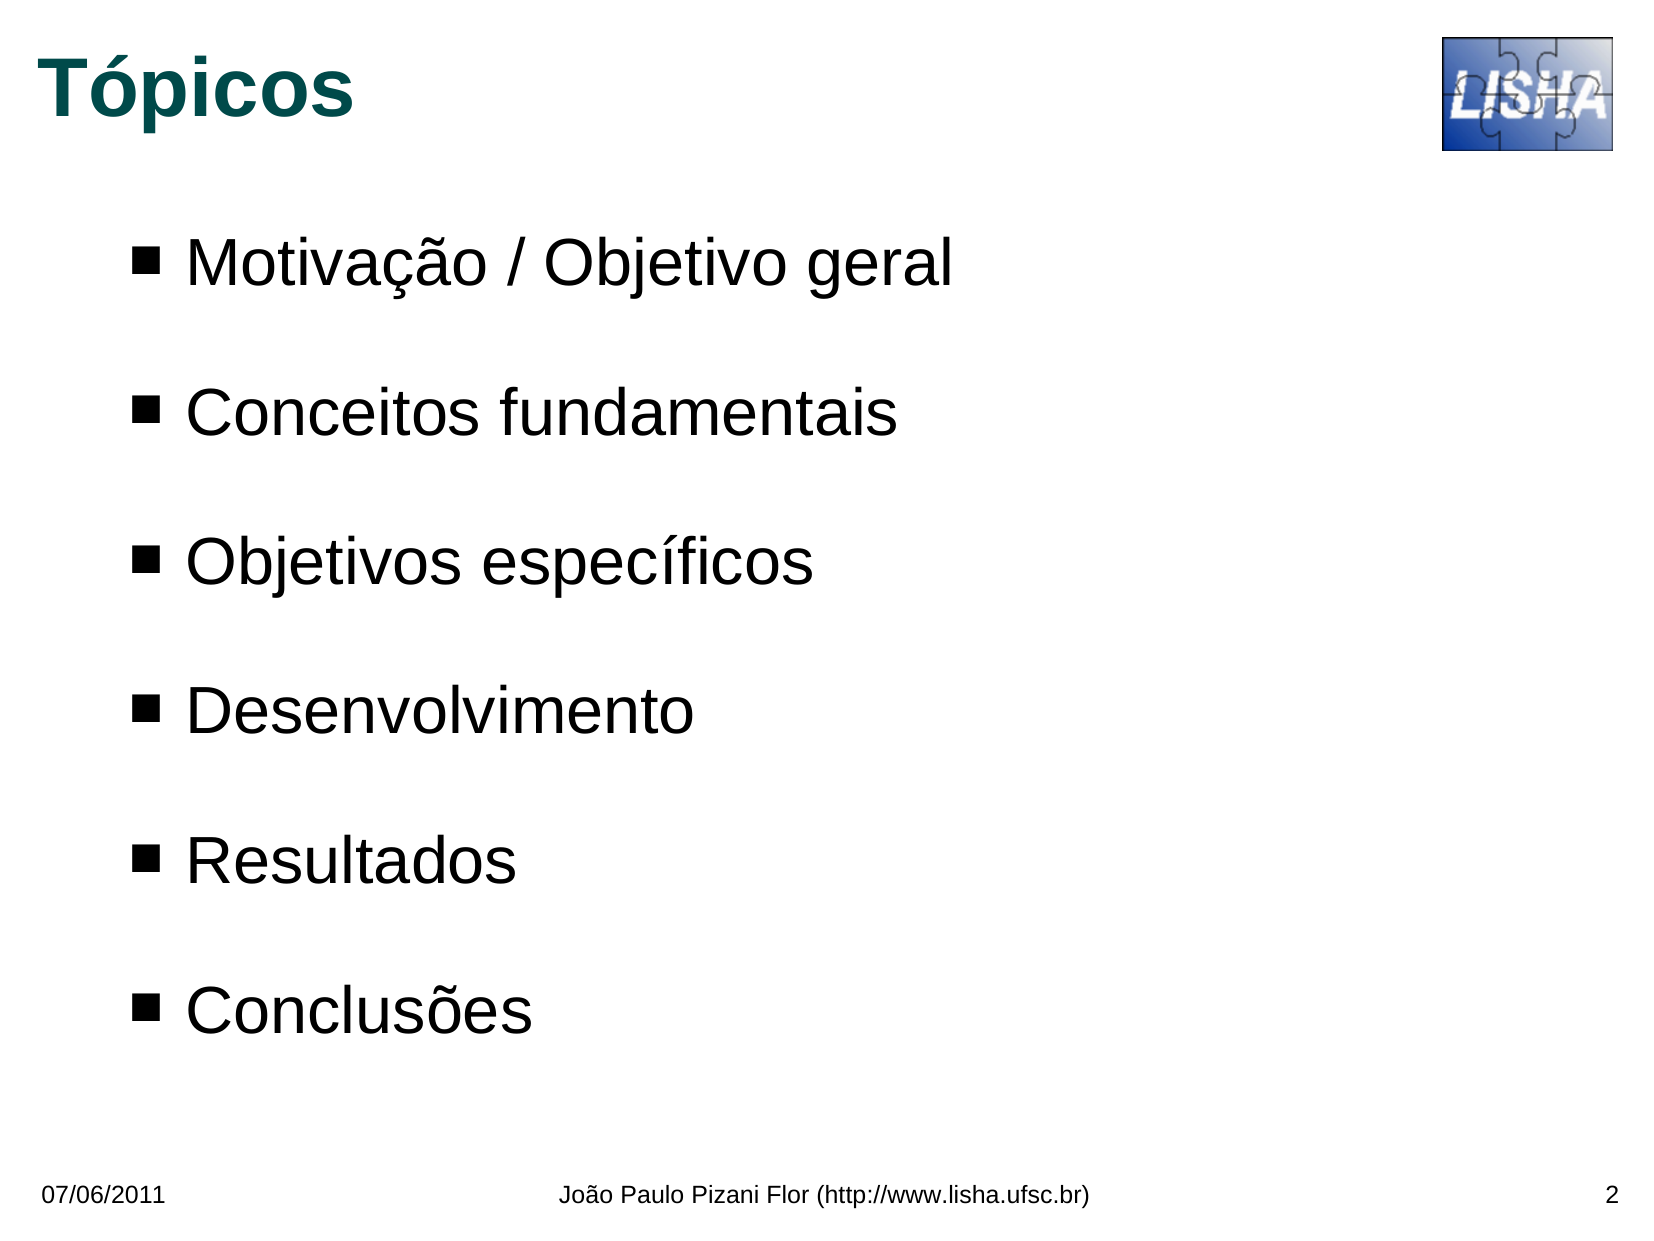

# Tópicos
Motivação / Objetivo geral
Conceitos fundamentais
Objetivos específicos
Desenvolvimento
Resultados
Conclusões